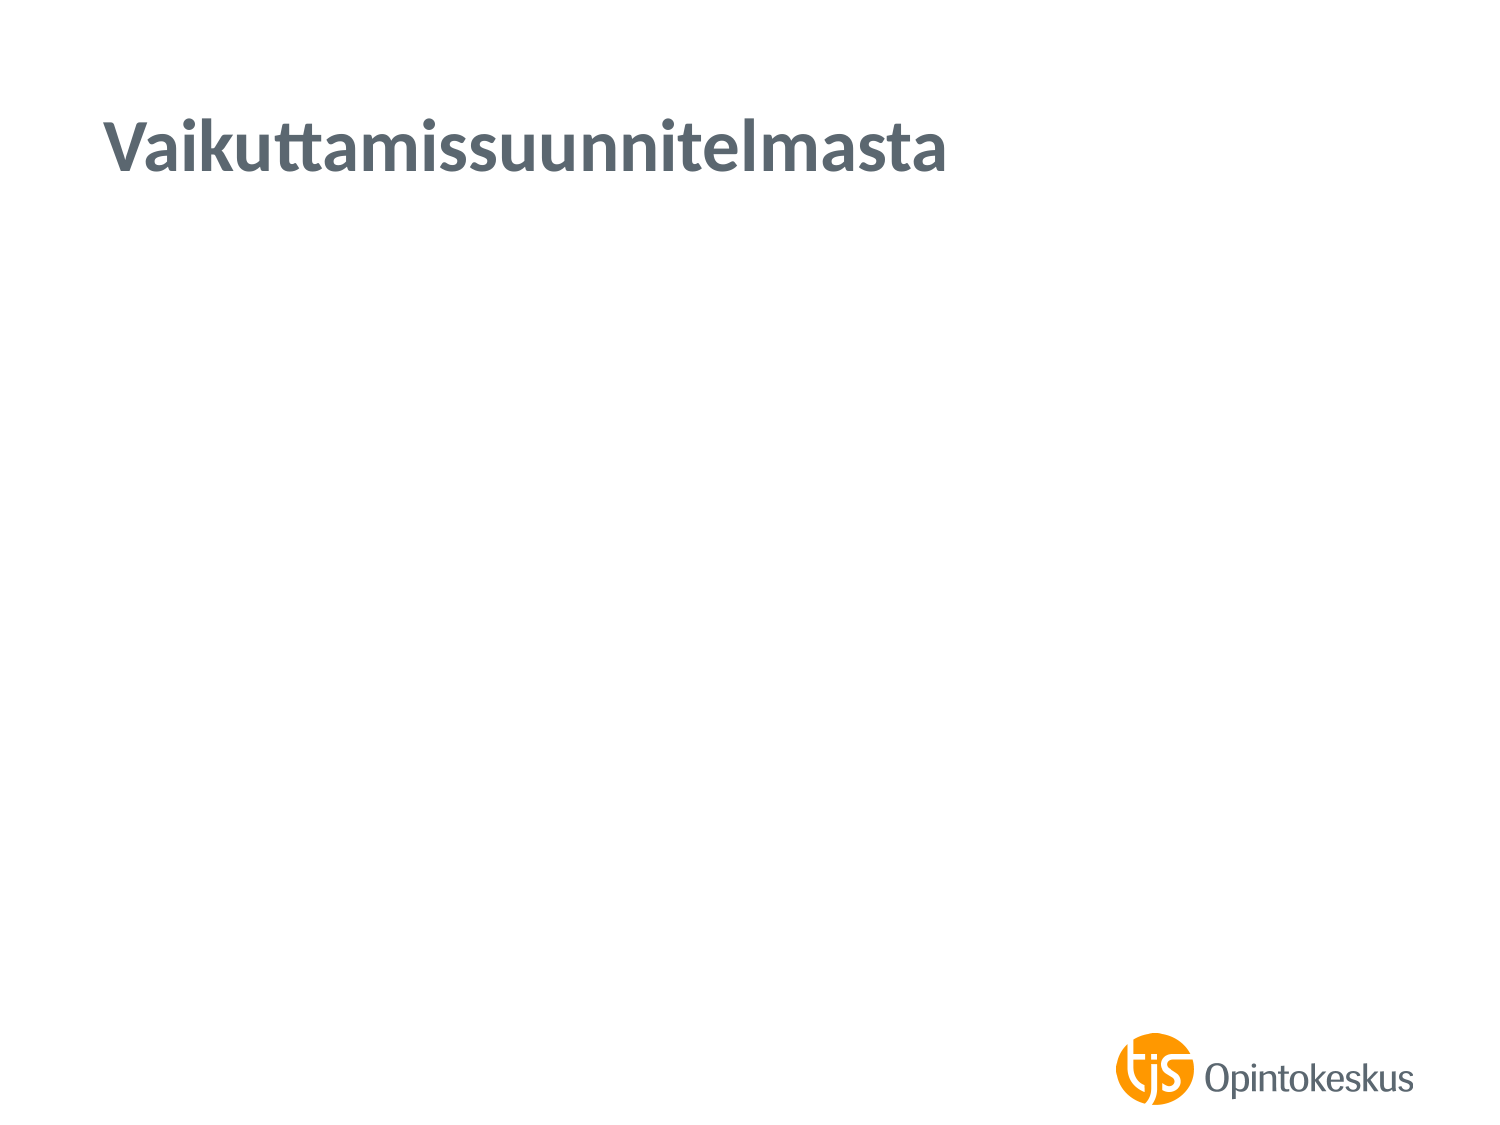

# Vaikuttamissuunnitelmasta
Keneen vaikutamme
Miten ja milloin viestimme ja missä välineessä
Vaikuttamisen seuranta ja arviointi
Tavoitteet kirkastaminen itselle ja muille
Sitkeyden ylläpito
Suunnitelma
Toiminta
Vaikuttaminen
Miten saamme tärkeimmät asiat esille
Mitkä ovat vaikuttamisen tavat
Työnjako ja tuki
Mikä on paras ajankohta vaikuttaa
Mitä asenteita kohtaamme